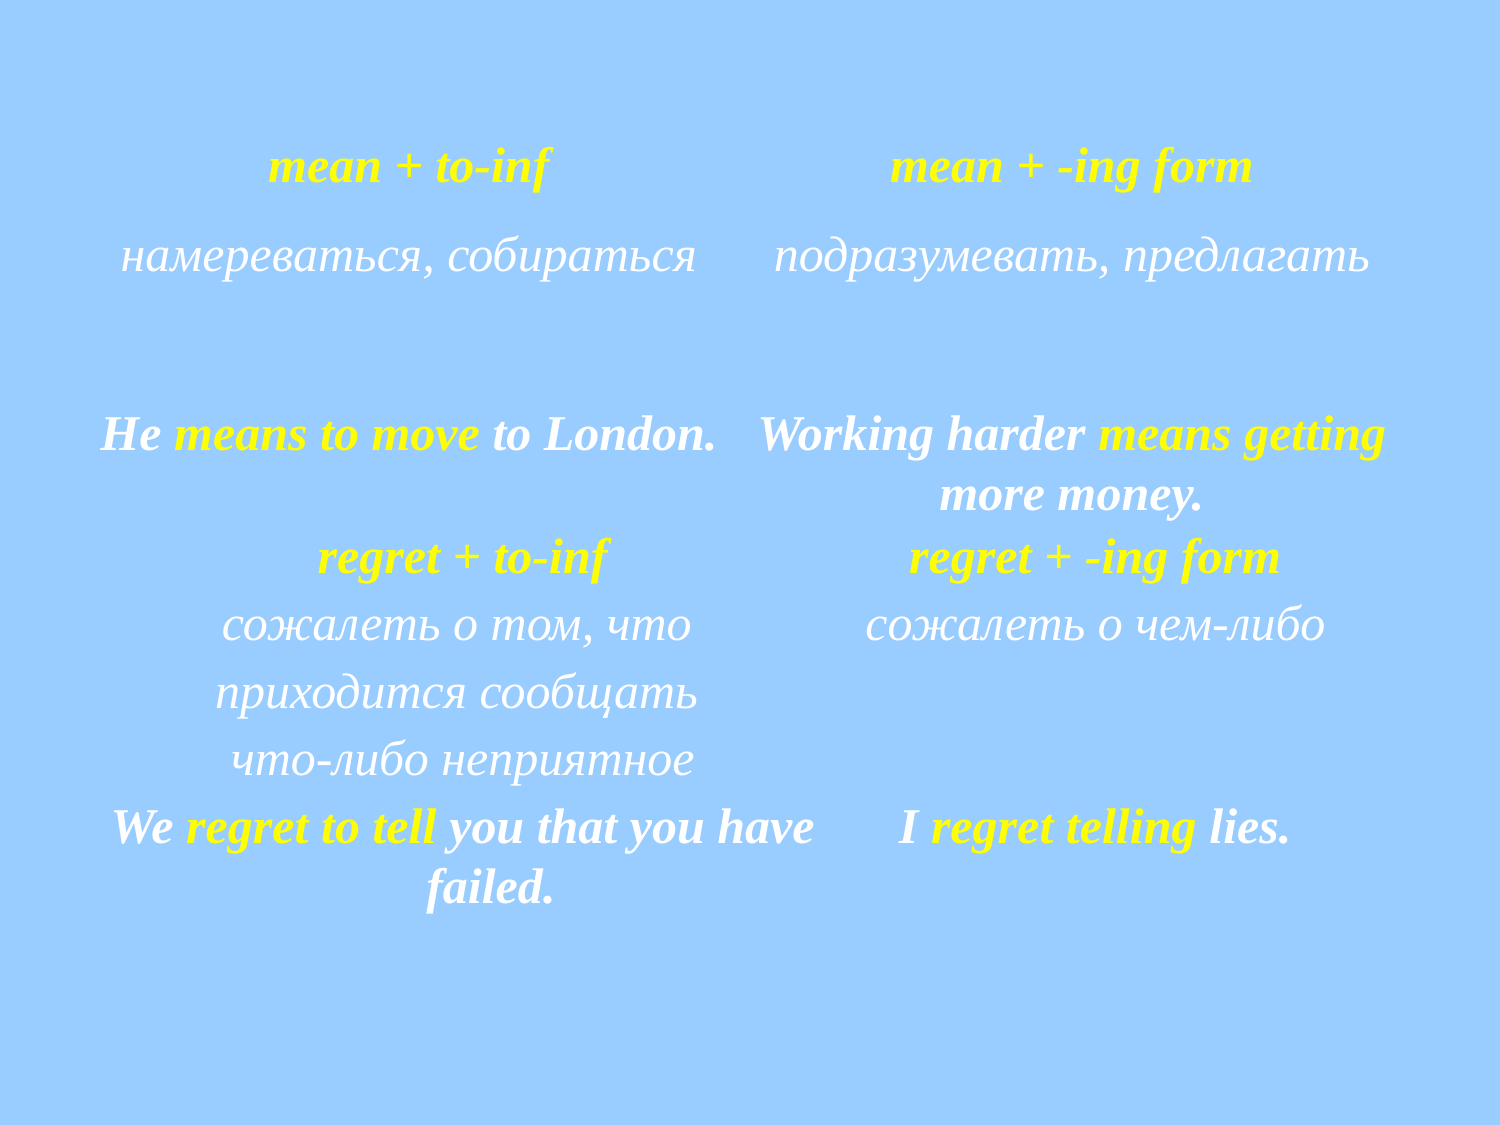

# mean + to-inf
намереваться, собираться
He means to move to London.
mean + -ing form
подразумевать, предлагать
Working harder means getting more money.
regret + to-inf
сожалеть о том, что
приходится сообщать
что-либо неприятное
We regret to tell you that you have failed.
regret + -ing form
cожалеть о чем-либо
I regret telling lies.